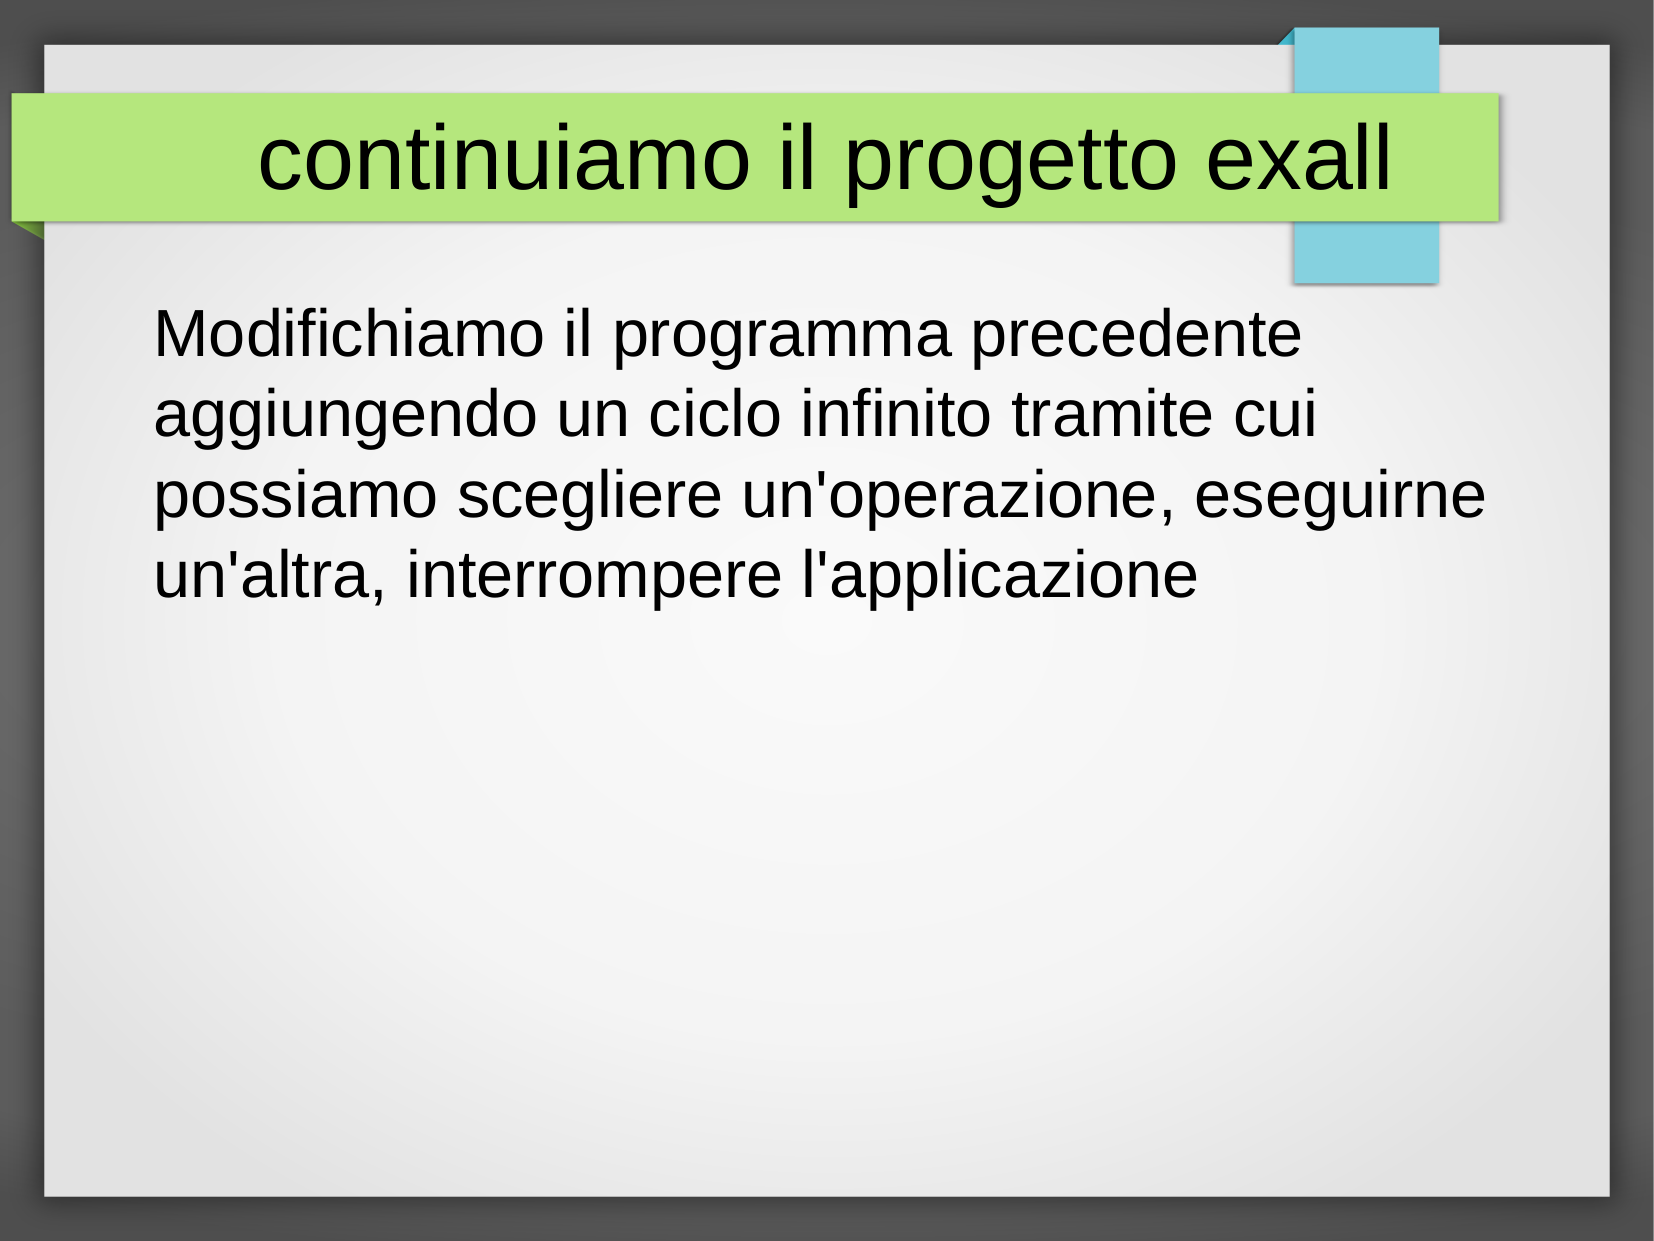

# continuiamo il progetto exall
Modifichiamo il programma precedente aggiungendo un ciclo infinito tramite cui possiamo scegliere un'operazione, eseguirne un'altra, interrompere l'applicazione